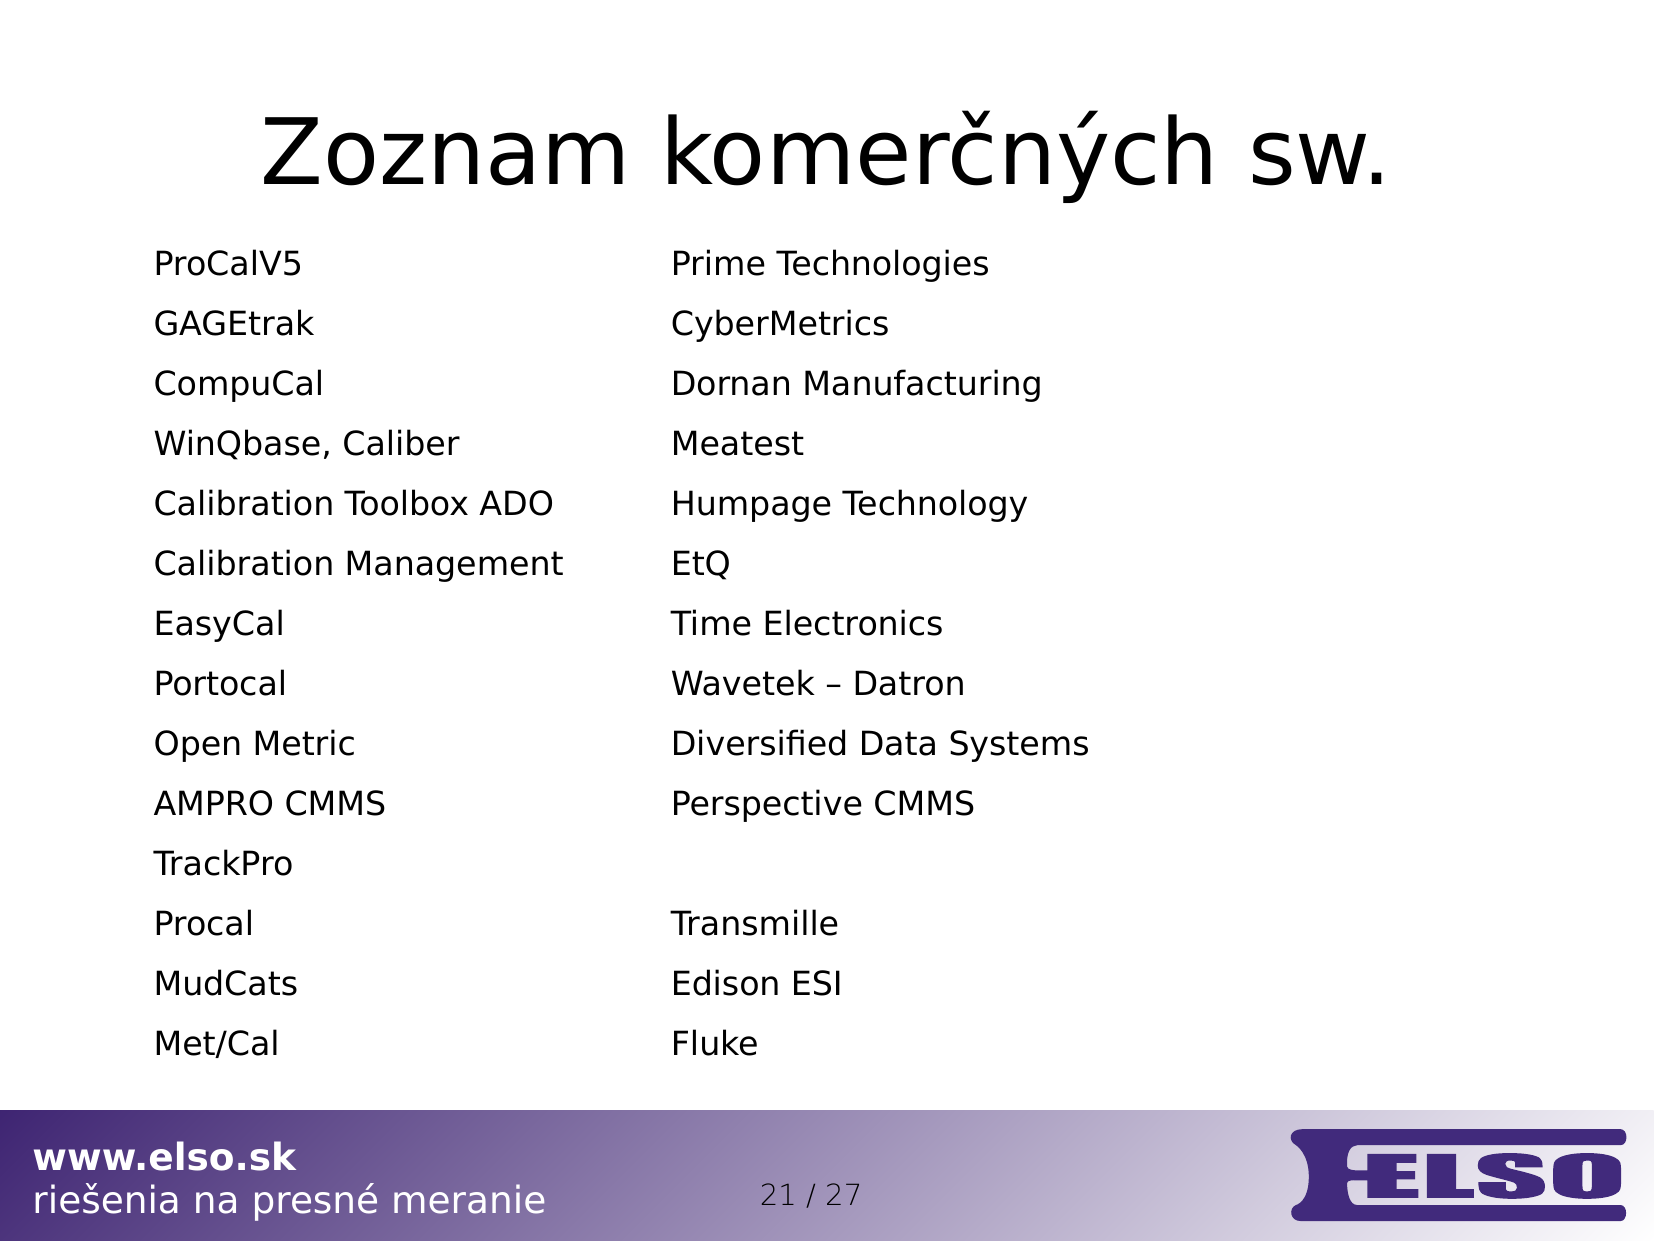

# Zoznam komerčných sw.
ProCalV5	Prime Technologies
GAGEtrak	CyberMetrics
CompuCal	Dornan Manufacturing
WinQbase, Caliber	Meatest
Calibration Toolbox ADO	Humpage Technology
Calibration Management	EtQ
EasyCal	Time Electronics
Portocal	Wavetek – Datron
Open Metric	Diversified Data Systems
AMPRO CMMS	Perspective CMMS
TrackPro
Procal	Transmille
MudCats	Edison ESI
Met/Cal	Fluke
21